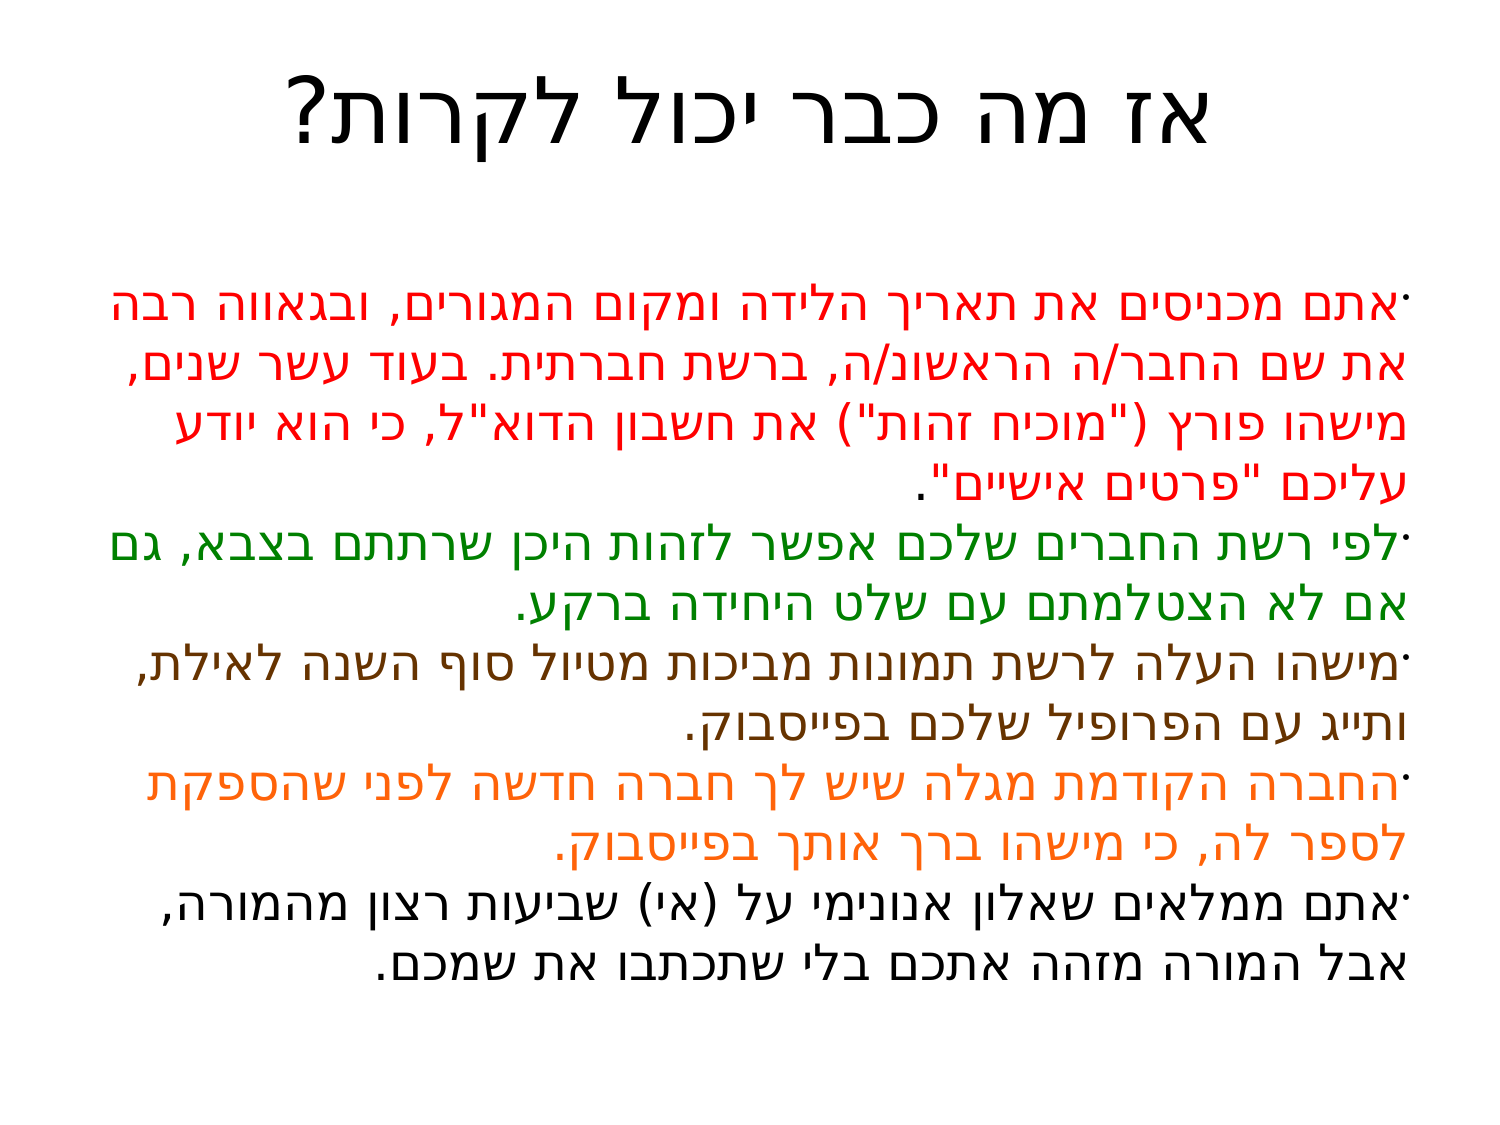

אז מה כבר יכול לקרות?
אתם מכניסים את תאריך הלידה ומקום המגורים, ובגאווה רבה את שם החבר/ה הראשונ/ה, ברשת חברתית. בעוד עשר שנים, מישהו פורץ ("מוכיח זהות") את חשבון הדוא"ל, כי הוא יודע עליכם "פרטים אישיים".
לפי רשת החברים שלכם אפשר לזהות היכן שרתתם בצבא, גם אם לא הצטלמתם עם שלט היחידה ברקע.
מישהו העלה לרשת תמונות מביכות מטיול סוף השנה לאילת, ותייג עם הפרופיל שלכם בפייסבוק.
החברה הקודמת מגלה שיש לך חברה חדשה לפני שהספקת לספר לה, כי מישהו ברך אותך בפייסבוק.
אתם ממלאים שאלון אנונימי על (אי) שביעות רצון מהמורה, אבל המורה מזהה אתכם בלי שתכתבו את שמכם.